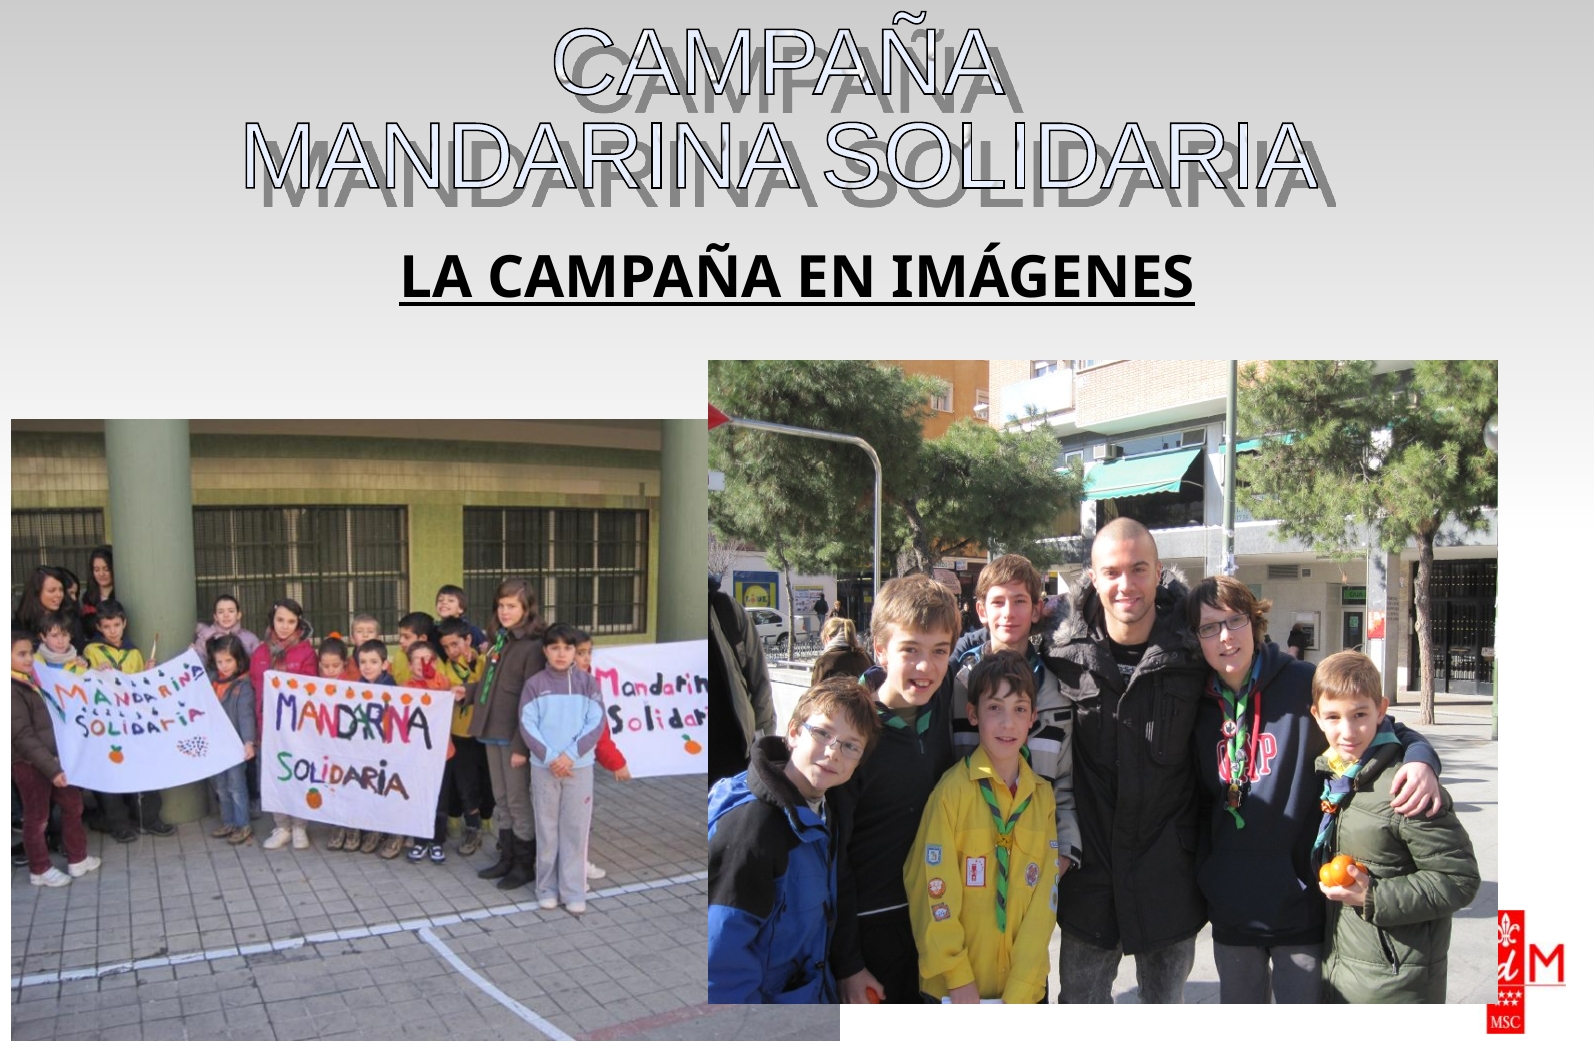

CAMPAÑA
MANDARINA SOLIDARIA
LA CAMPAÑA EN IMÁGENES